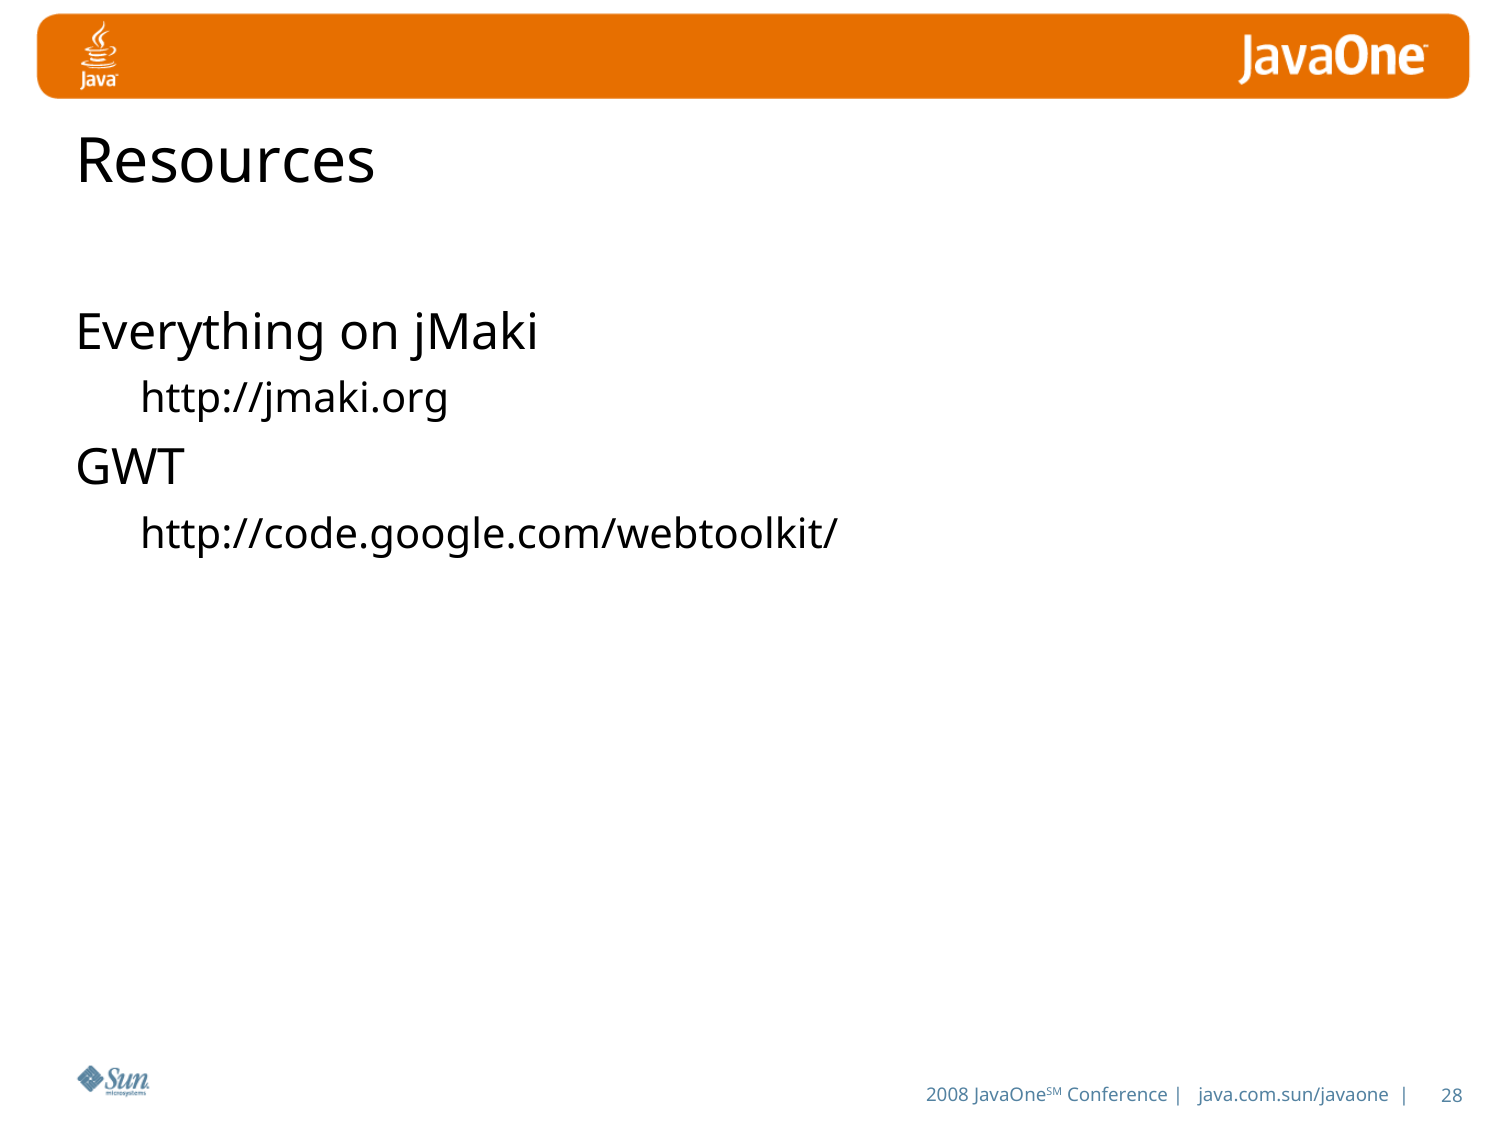

# Resources
Everything on jMaki
http://jmaki.org
GWT
http://code.google.com/webtoolkit/